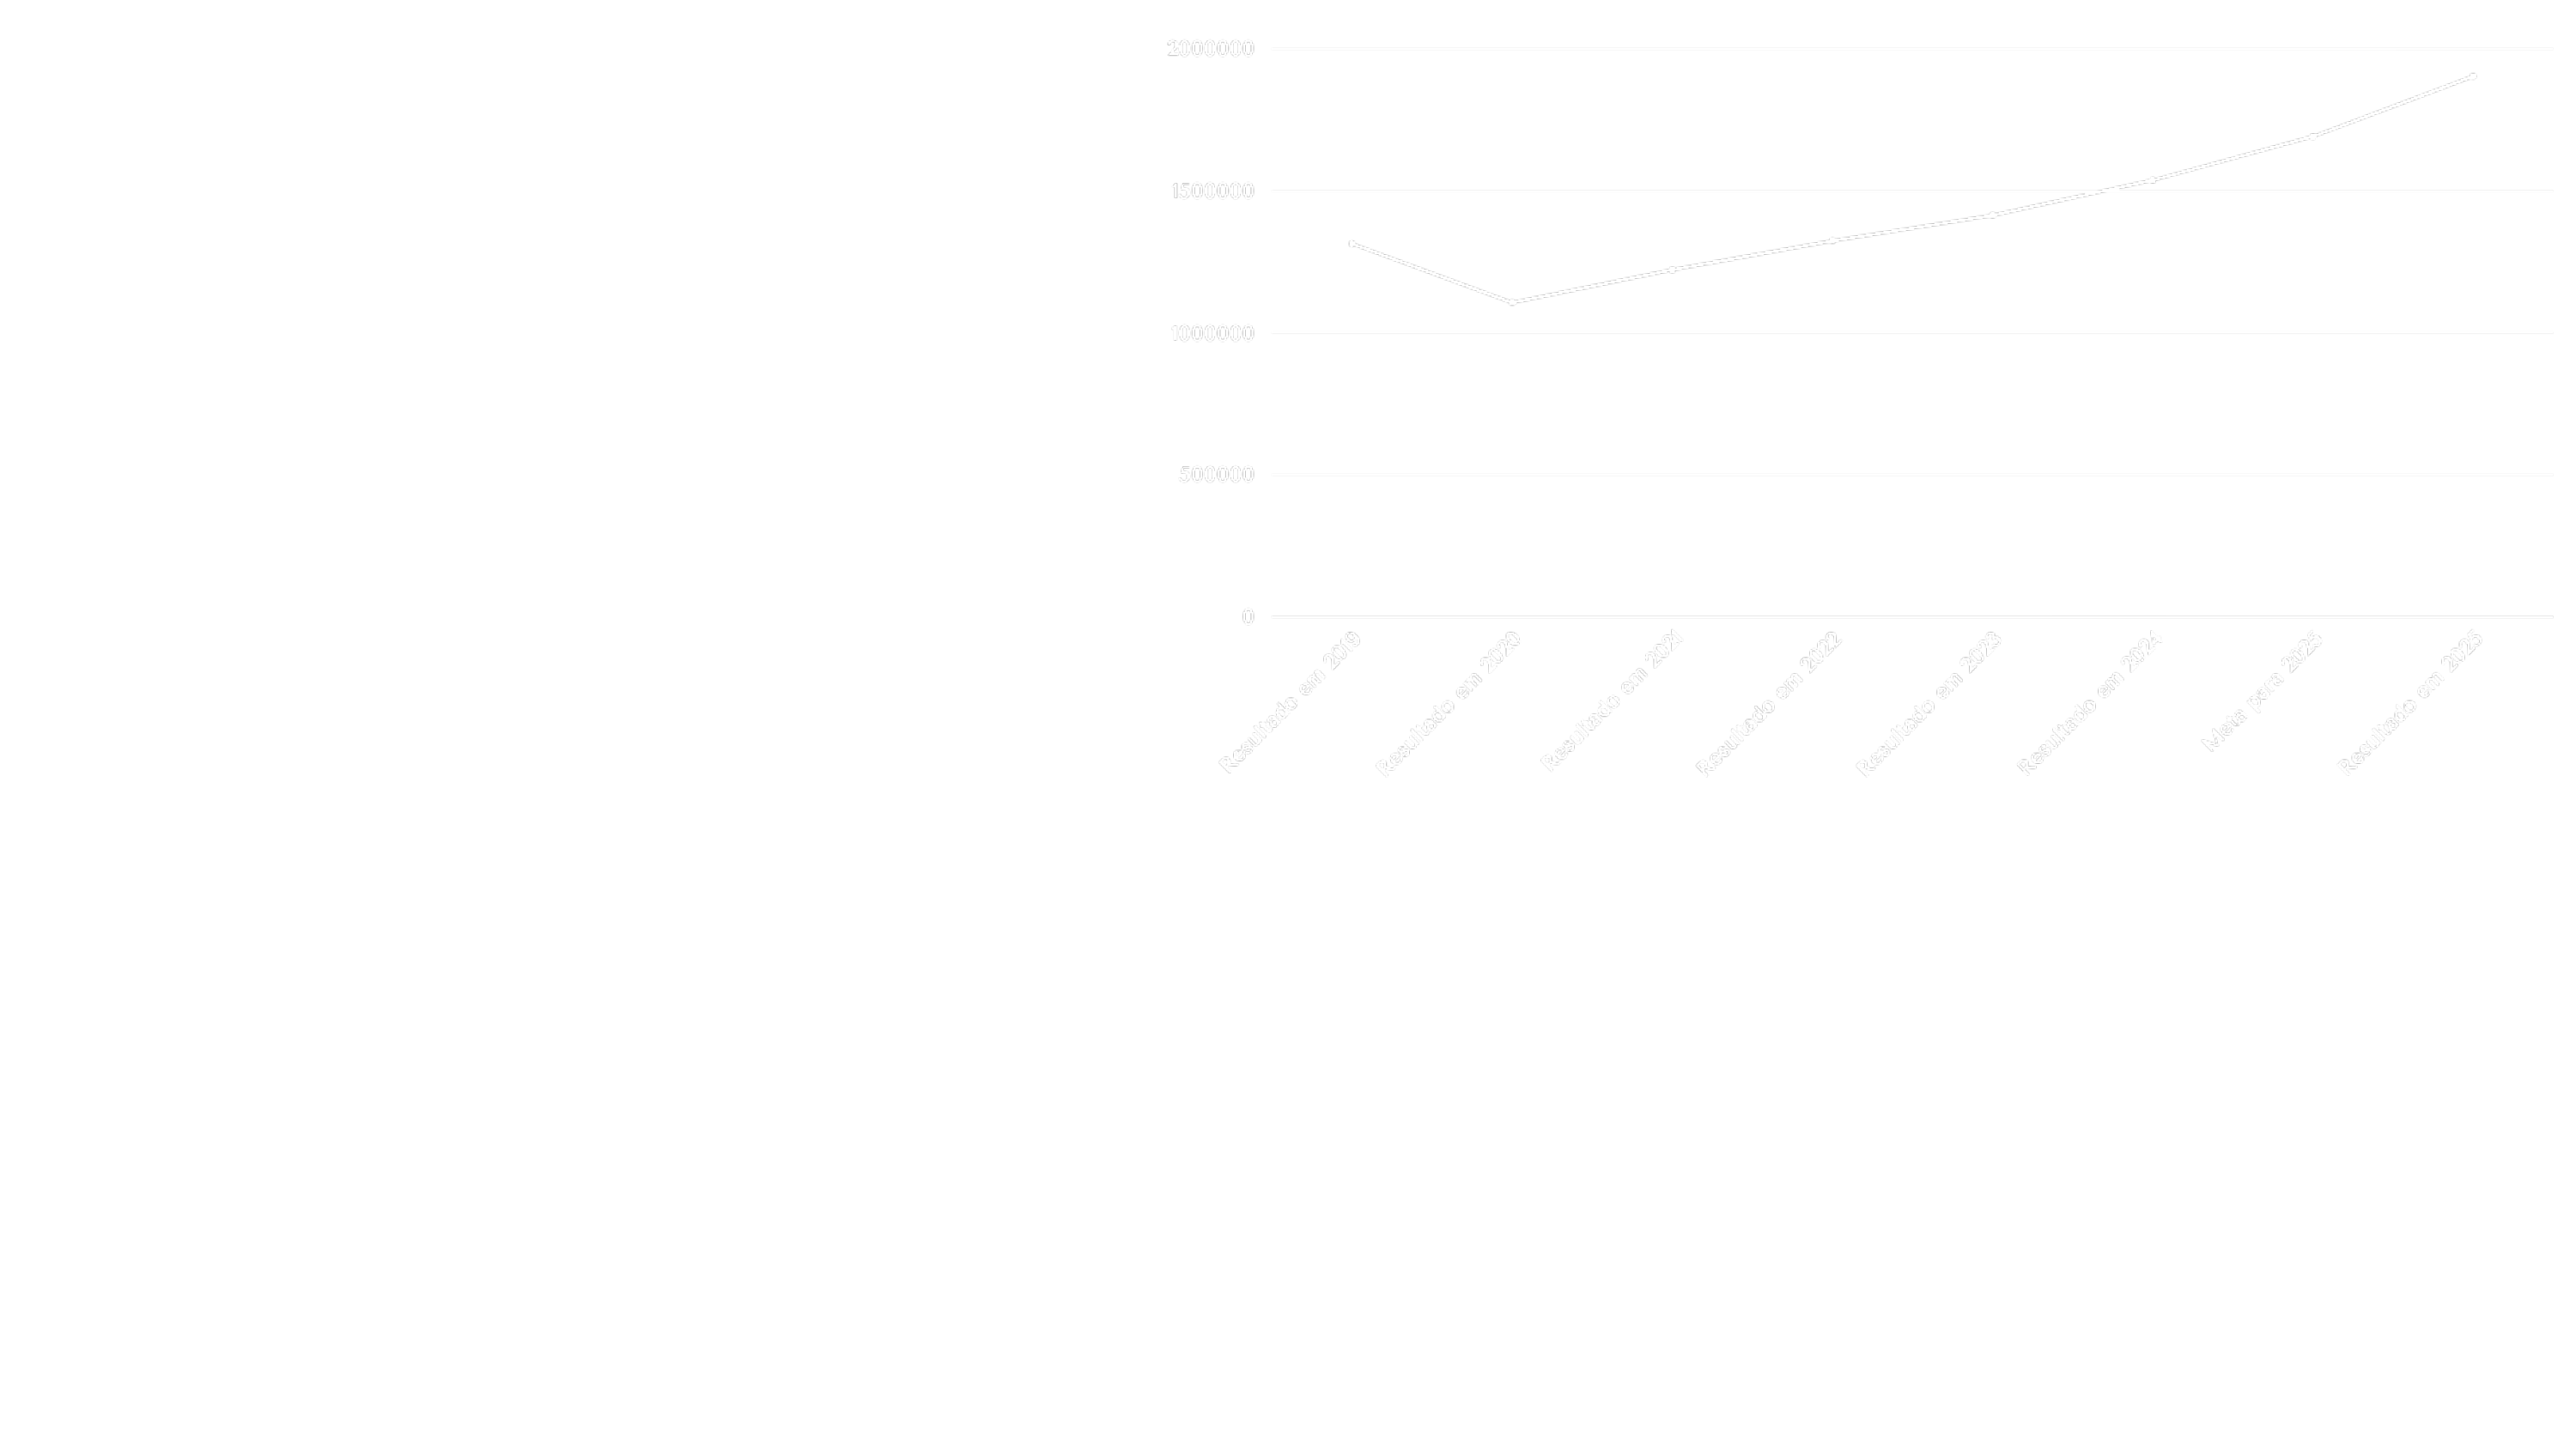

Indicador - Gastos com Contratos de Limpeza no Período-Base – GLB
Unidade de medida: Reais (R$).
Definição da Meta: Ajustar os contratos atuais à realidade local com impacto máximo de 10% no gasto orçamentário com limpeza.
Resultado em 2019 - 1.314.054,20
Resultado em 2020 - 1.106.801,50
Resultado 2021 - 1.221.984,36
Resultado 2022 - 1.324.516,17
Resultado 2023 - 1.414.198,92
Resultado em 2024 - 1.537.558,64
Meta para 2025 - 1.691.314,51
Resultado em 2025 - 1.903.662,52